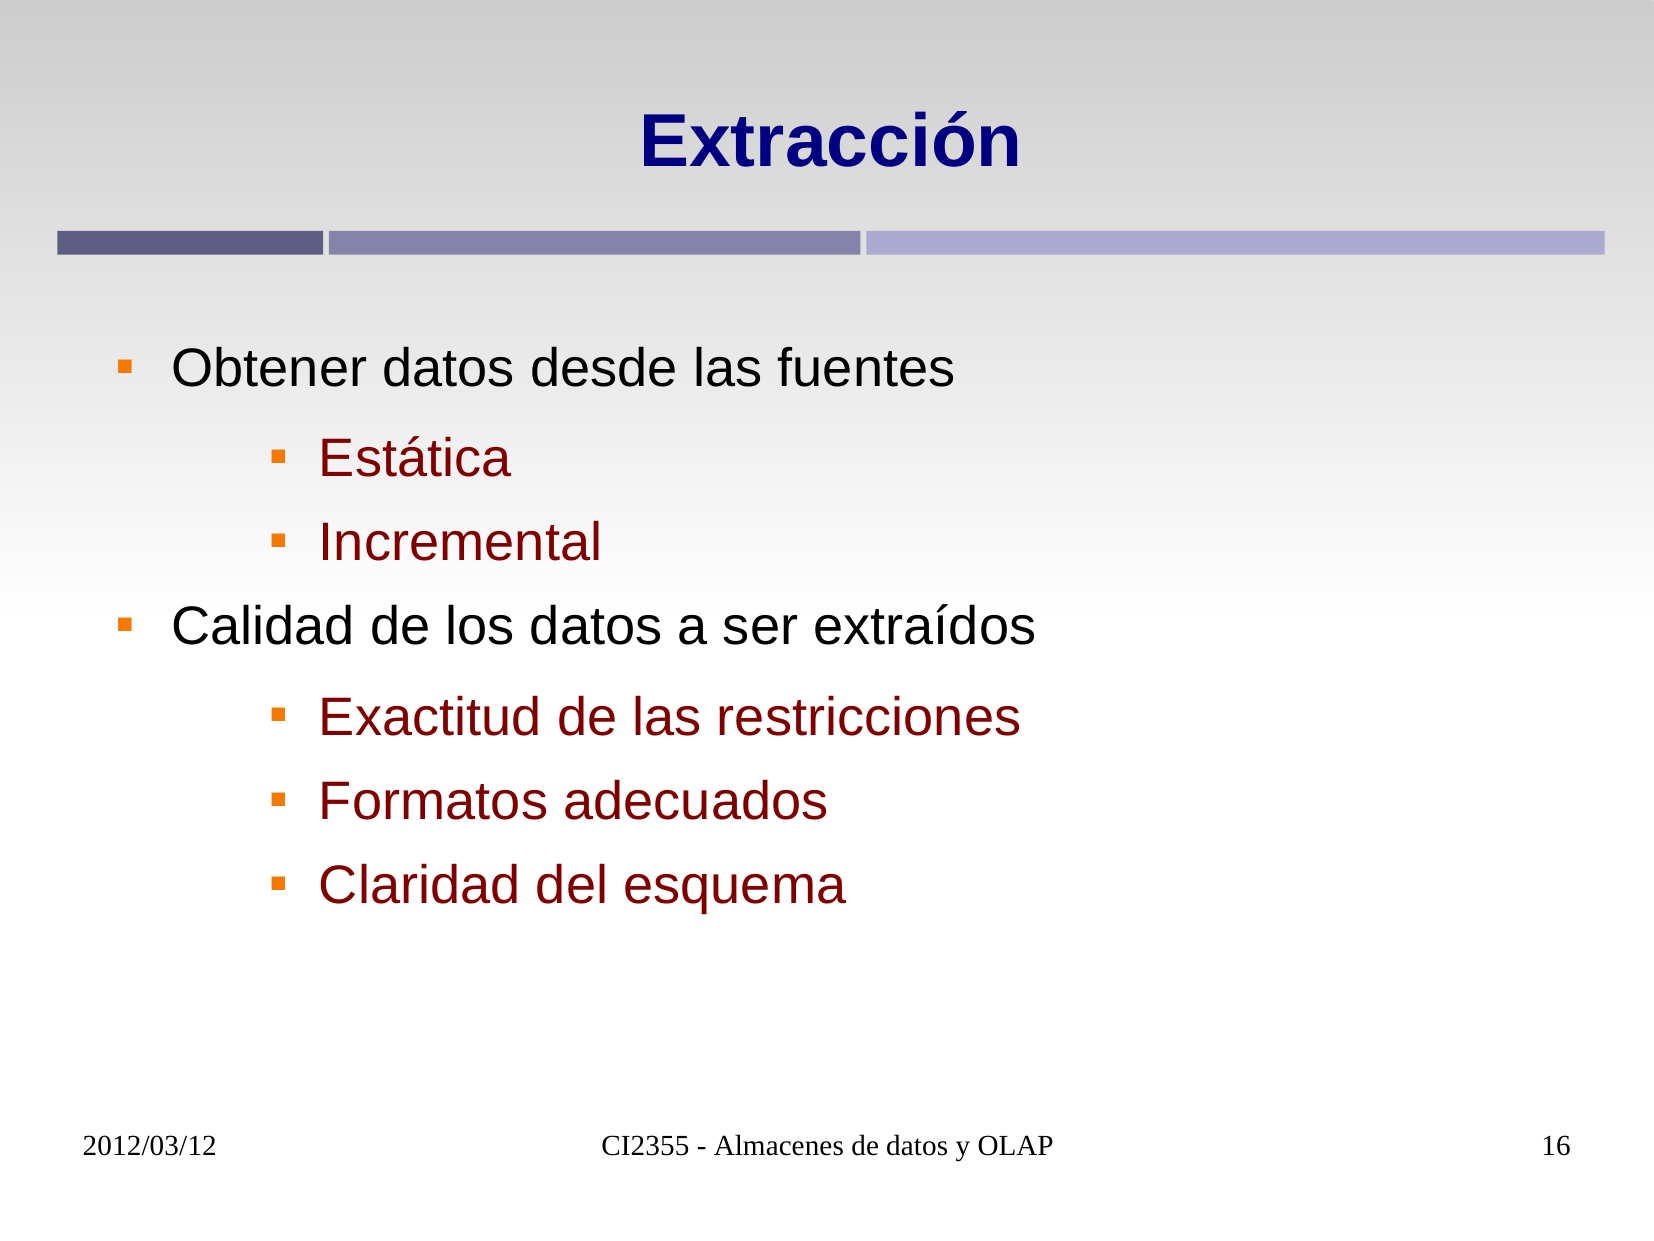

# Extracción
Obtener datos desde las fuentes
Estática
Incremental
Calidad de los datos a ser extraídos
Exactitud de las restricciones
Formatos adecuados
Claridad del esquema
2012/03/12
CI2355 - Almacenes de datos y OLAP
16